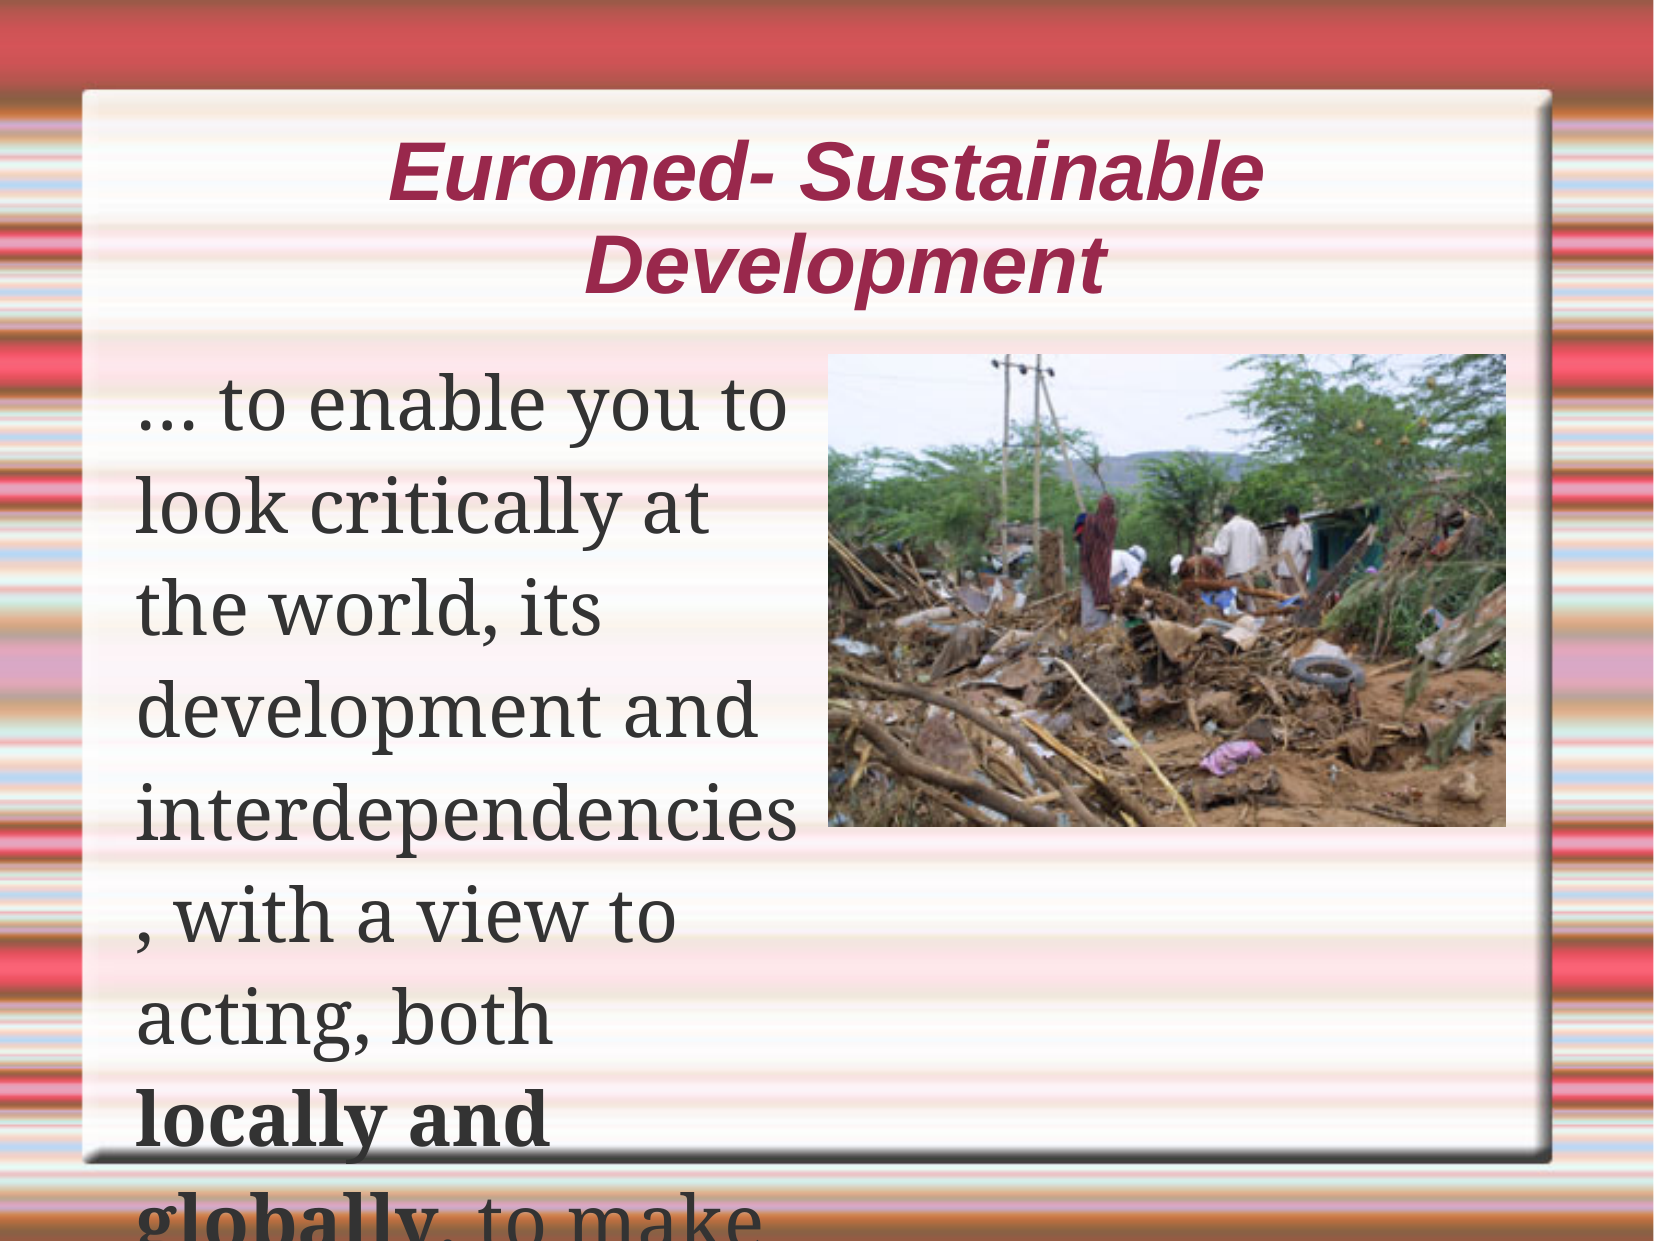

# Euromed- Sustainable Development
… to enable you to look critically at the world, its development and interdependencies, with a view to acting, both locally and globally, to make it a better place … .